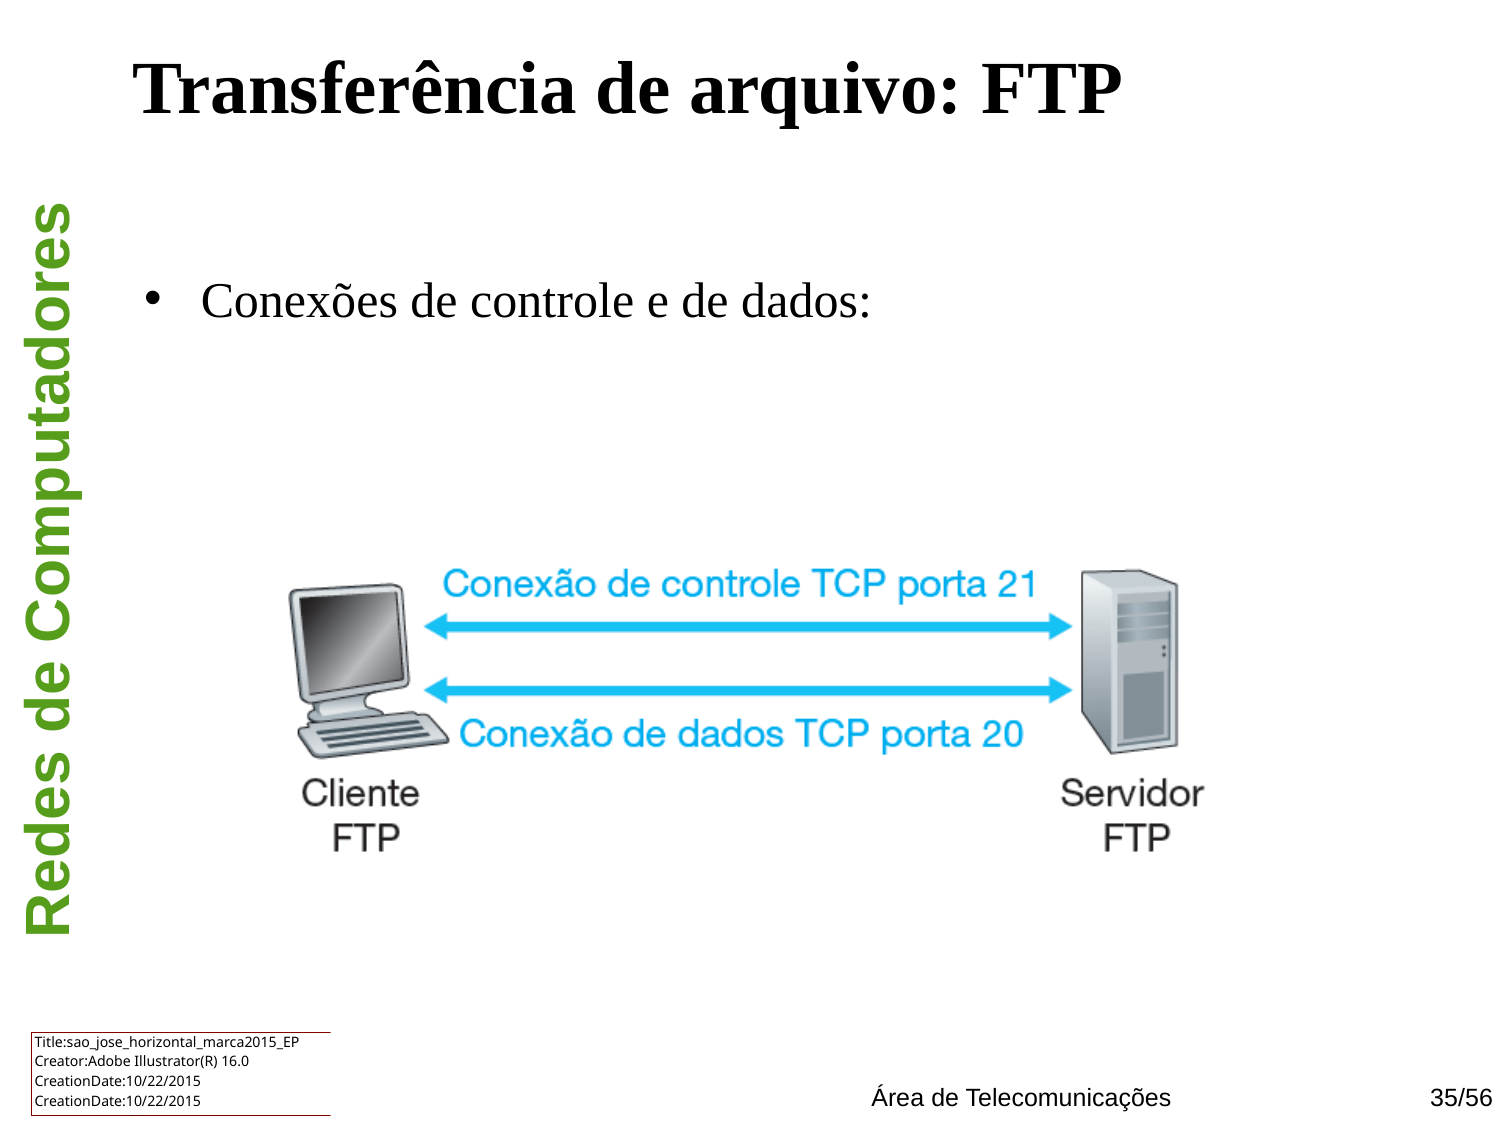

Transferência de arquivo: FTP
Conexões de controle e de dados: